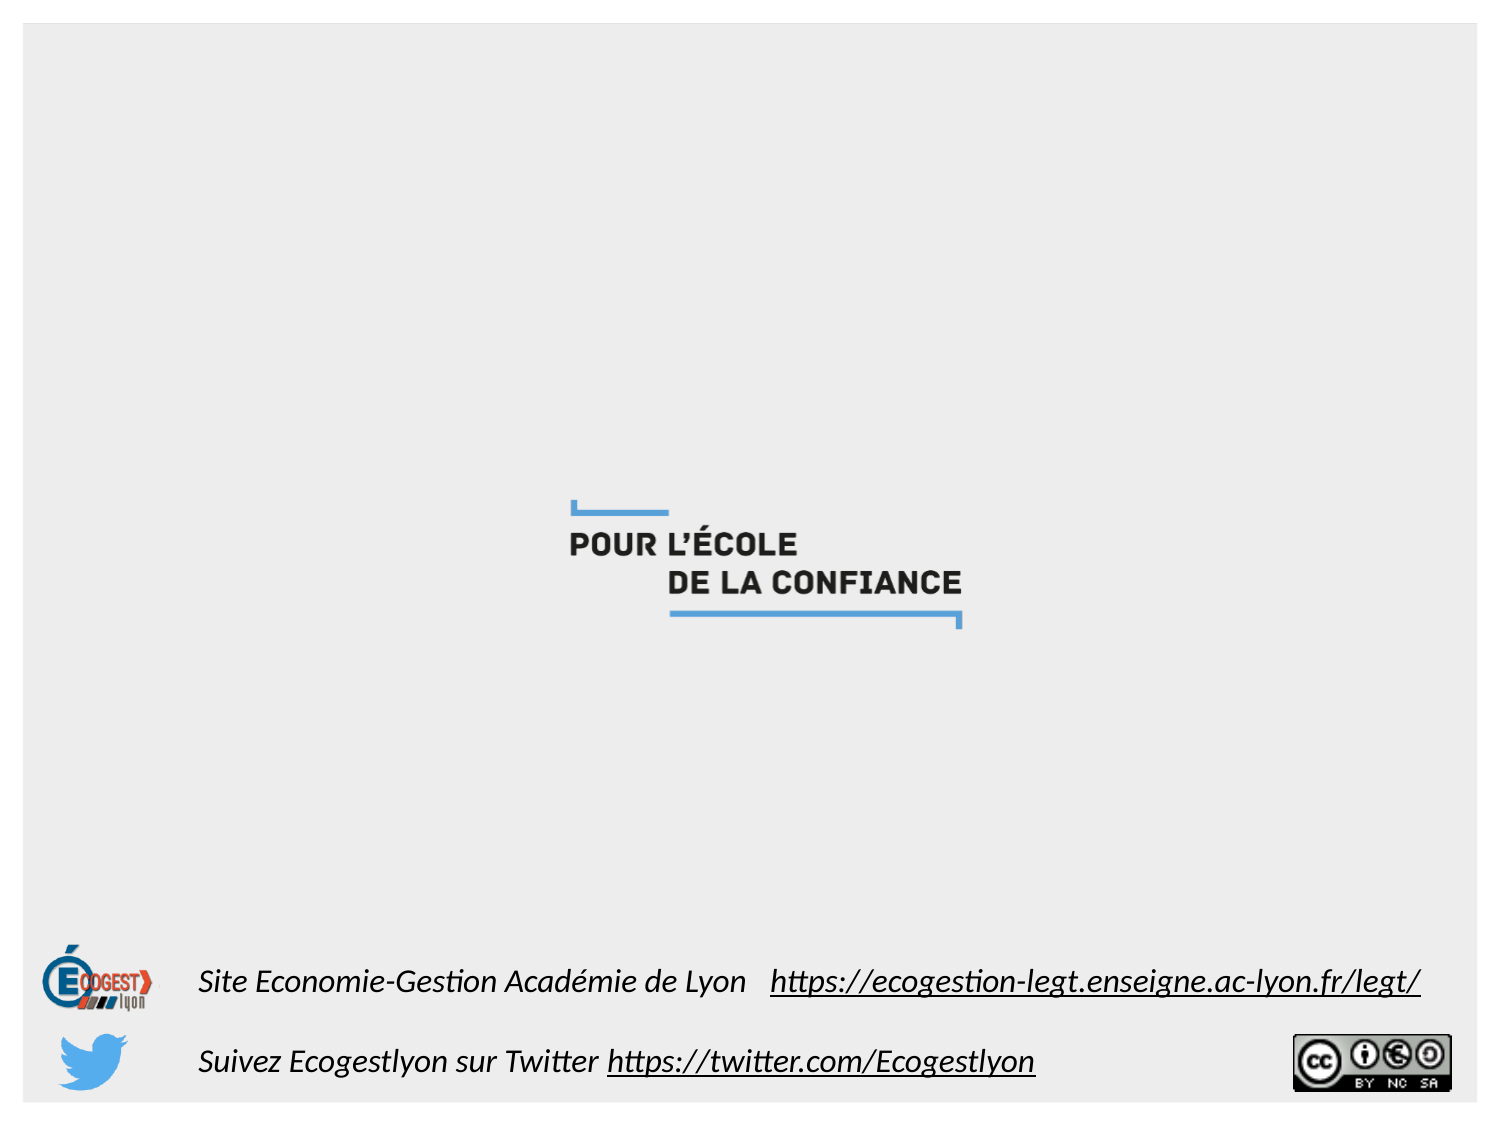

#
Site Economie-Gestion Académie de Lyon   https://ecogestion-legt.enseigne.ac-lyon.fr/legt/
Suivez Ecogestlyon sur Twitter https://twitter.com/Ecogestlyon